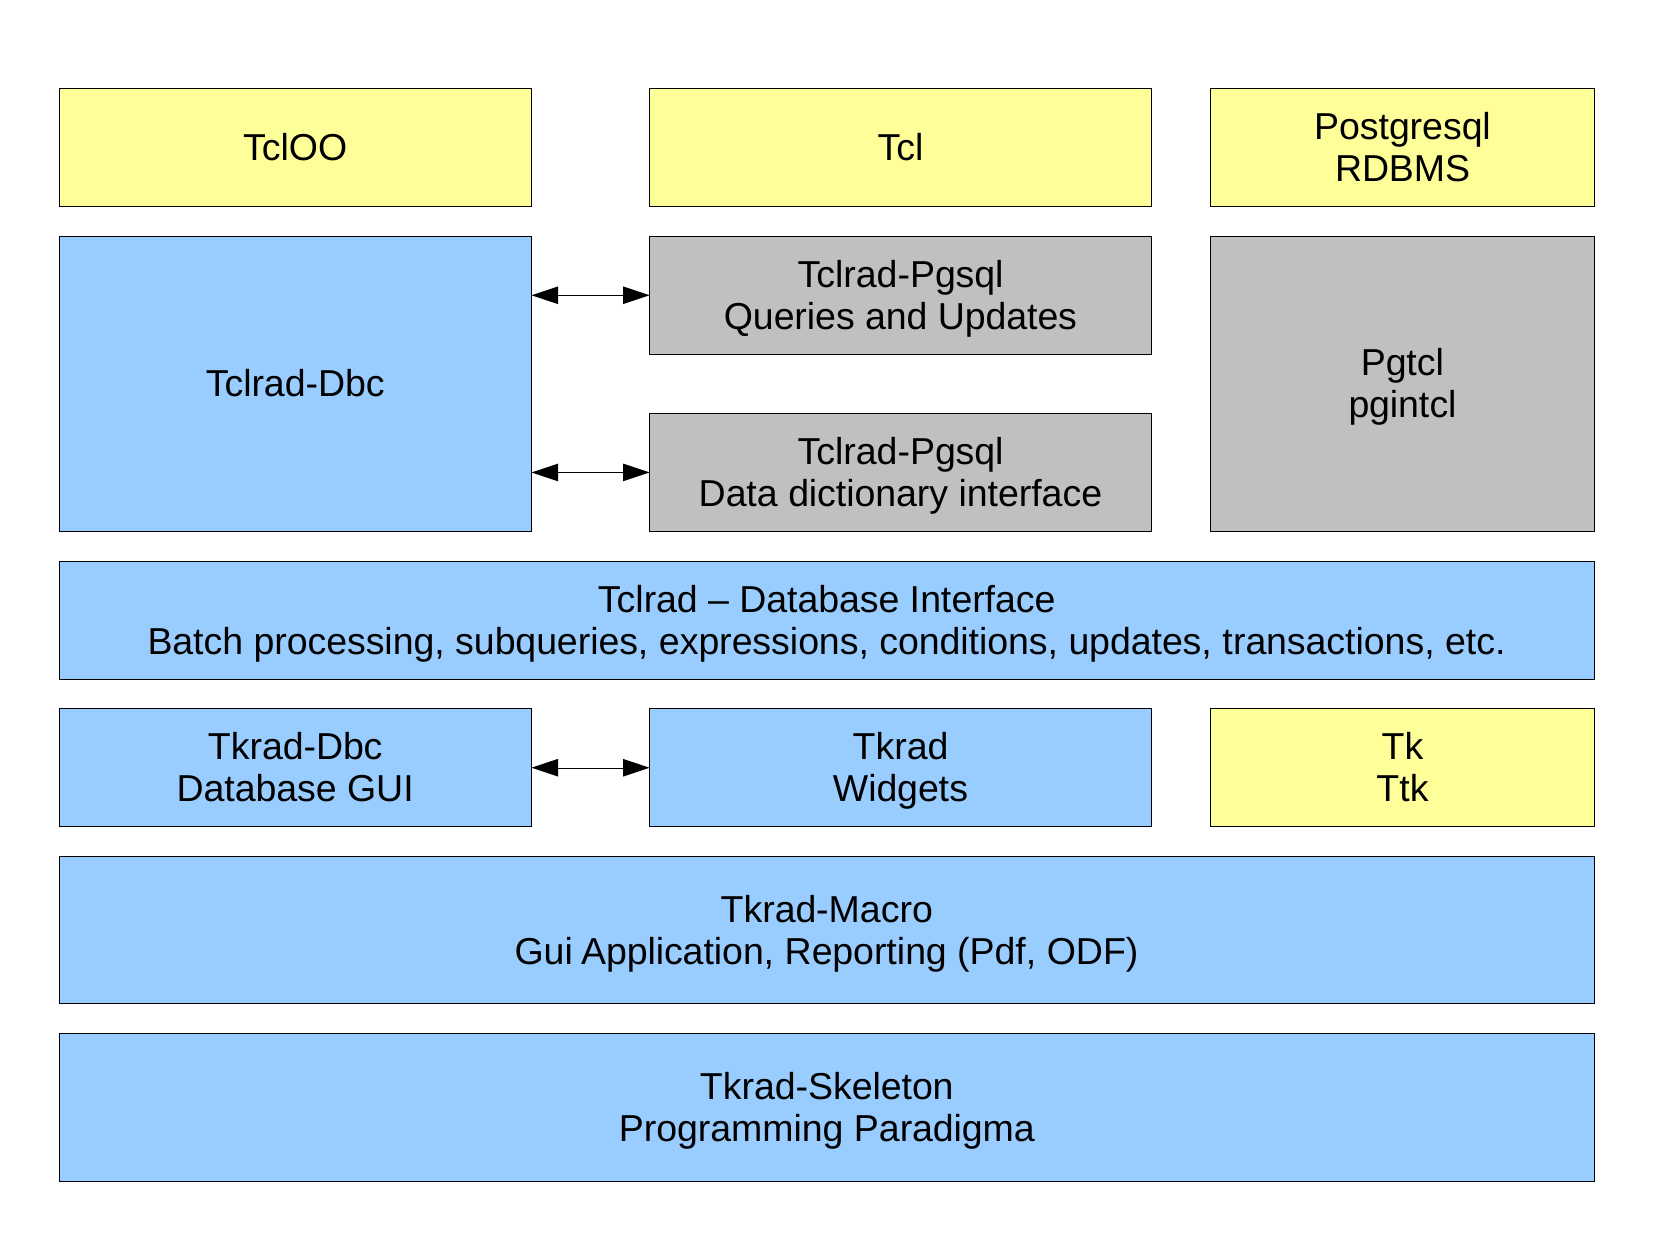

TclOO
Tcl
Postgresql
RDBMS
Tclrad-Dbc
Tclrad-Pgsql
Queries and Updates
Pgtcl
pgintcl
Tclrad-Pgsql
Data dictionary interface
Tclrad – Database Interface
Batch processing, subqueries, expressions, conditions, updates, transactions, etc.
Tkrad-Dbc
Database GUI
Tkrad
Widgets
Tk
Ttk
Tkrad-Macro
Gui Application, Reporting (Pdf, ODF)
Tkrad-Skeleton
Programming Paradigma